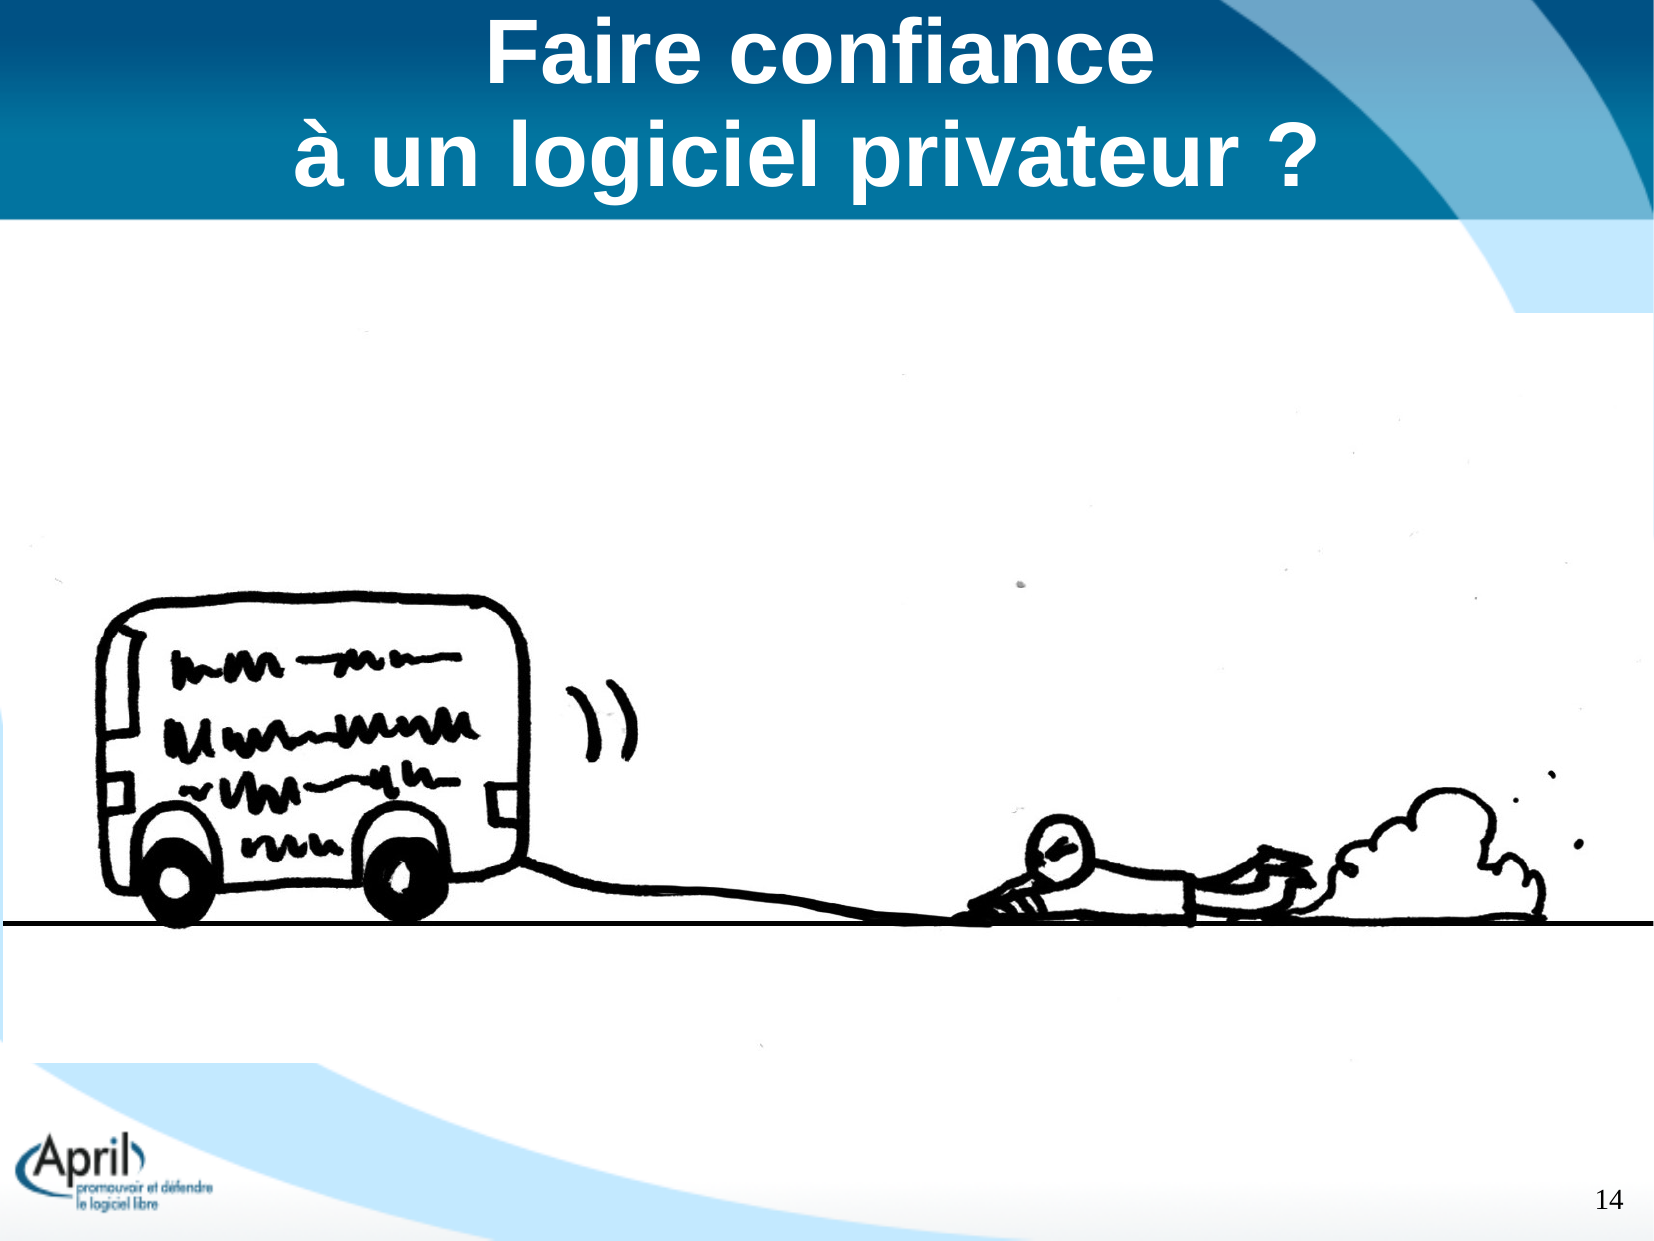

# Faire confiance à un logiciel privateur ?
14